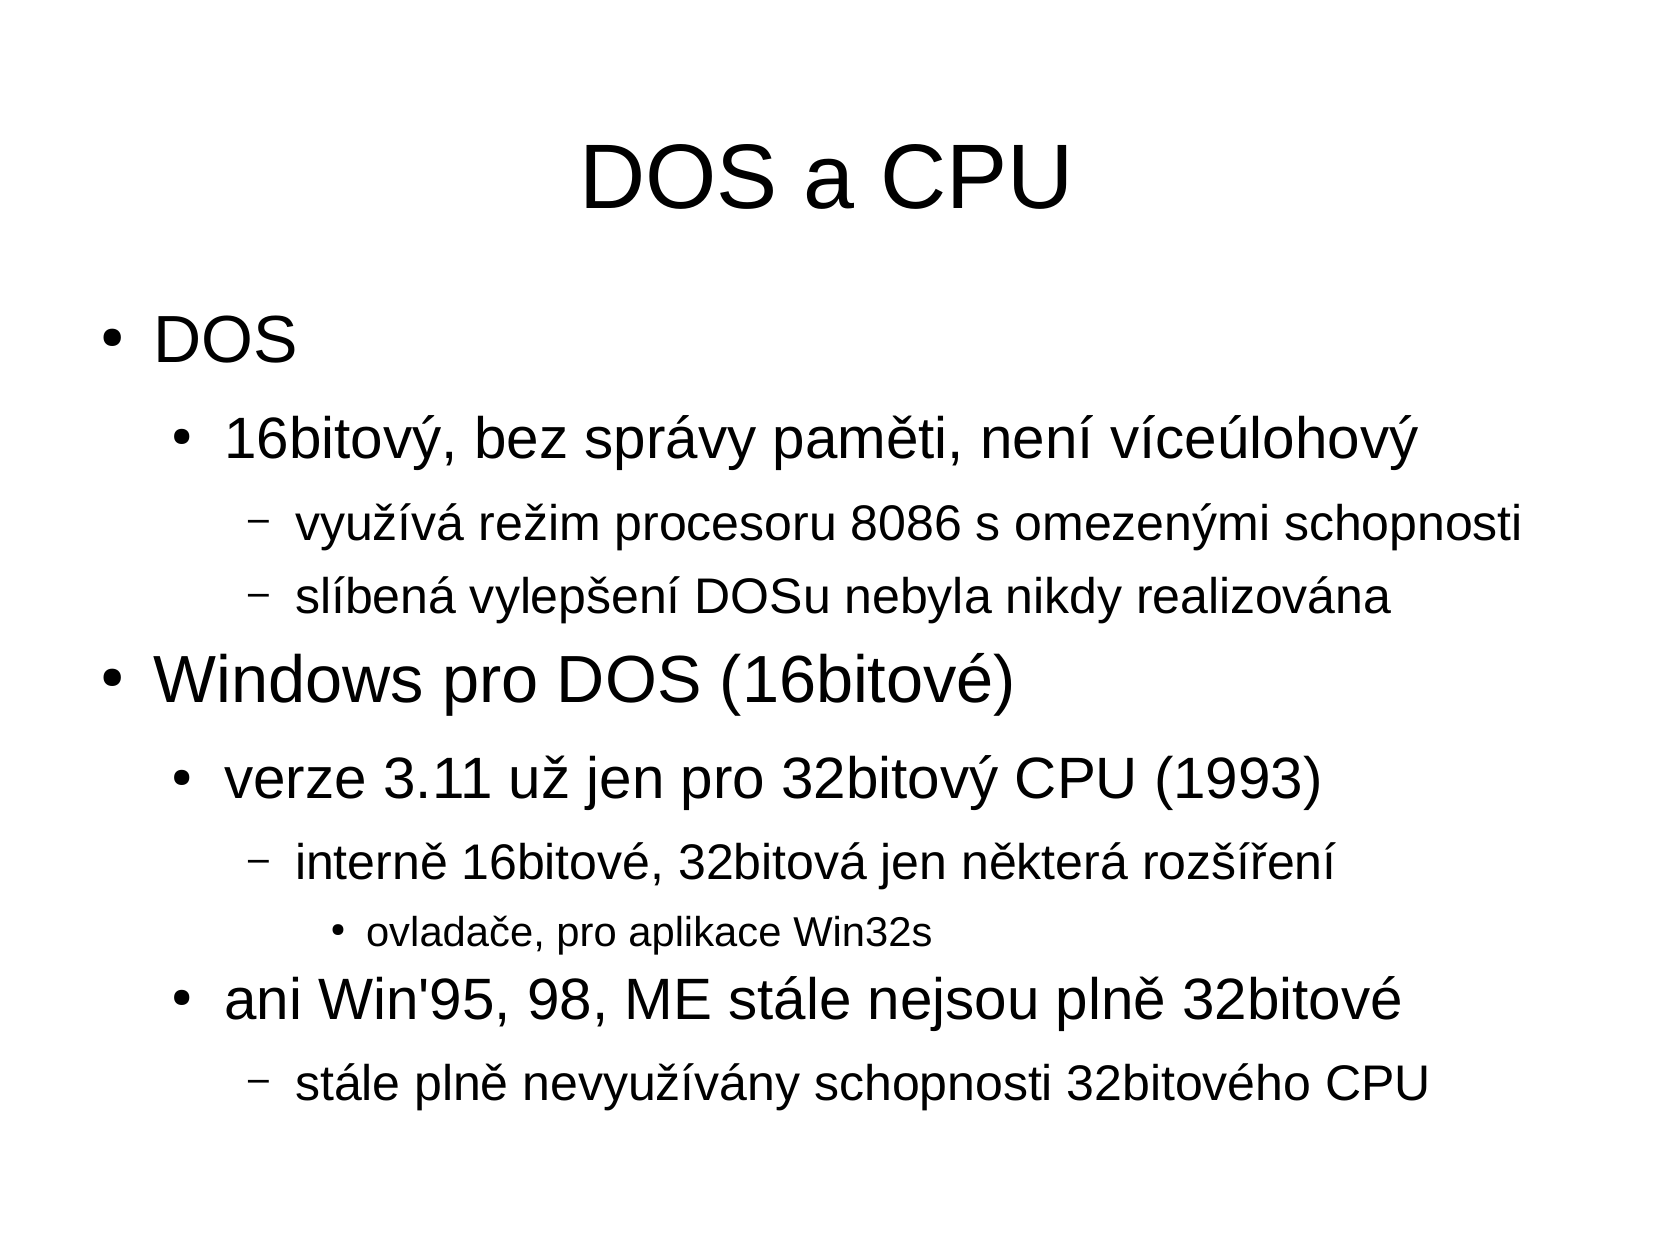

# DOS a CPU
DOS
16bitový, bez správy paměti, není víceúlohový
využívá režim procesoru 8086 s omezenými schopnosti
slíbená vylepšení DOSu nebyla nikdy realizována
Windows pro DOS (16bitové)
verze 3.11 už jen pro 32bitový CPU (1993)
interně 16bitové, 32bitová jen některá rozšíření
ovladače, pro aplikace Win32s
ani Win'95, 98, ME stále nejsou plně 32bitové
stále plně nevyužívány schopnosti 32bitového CPU